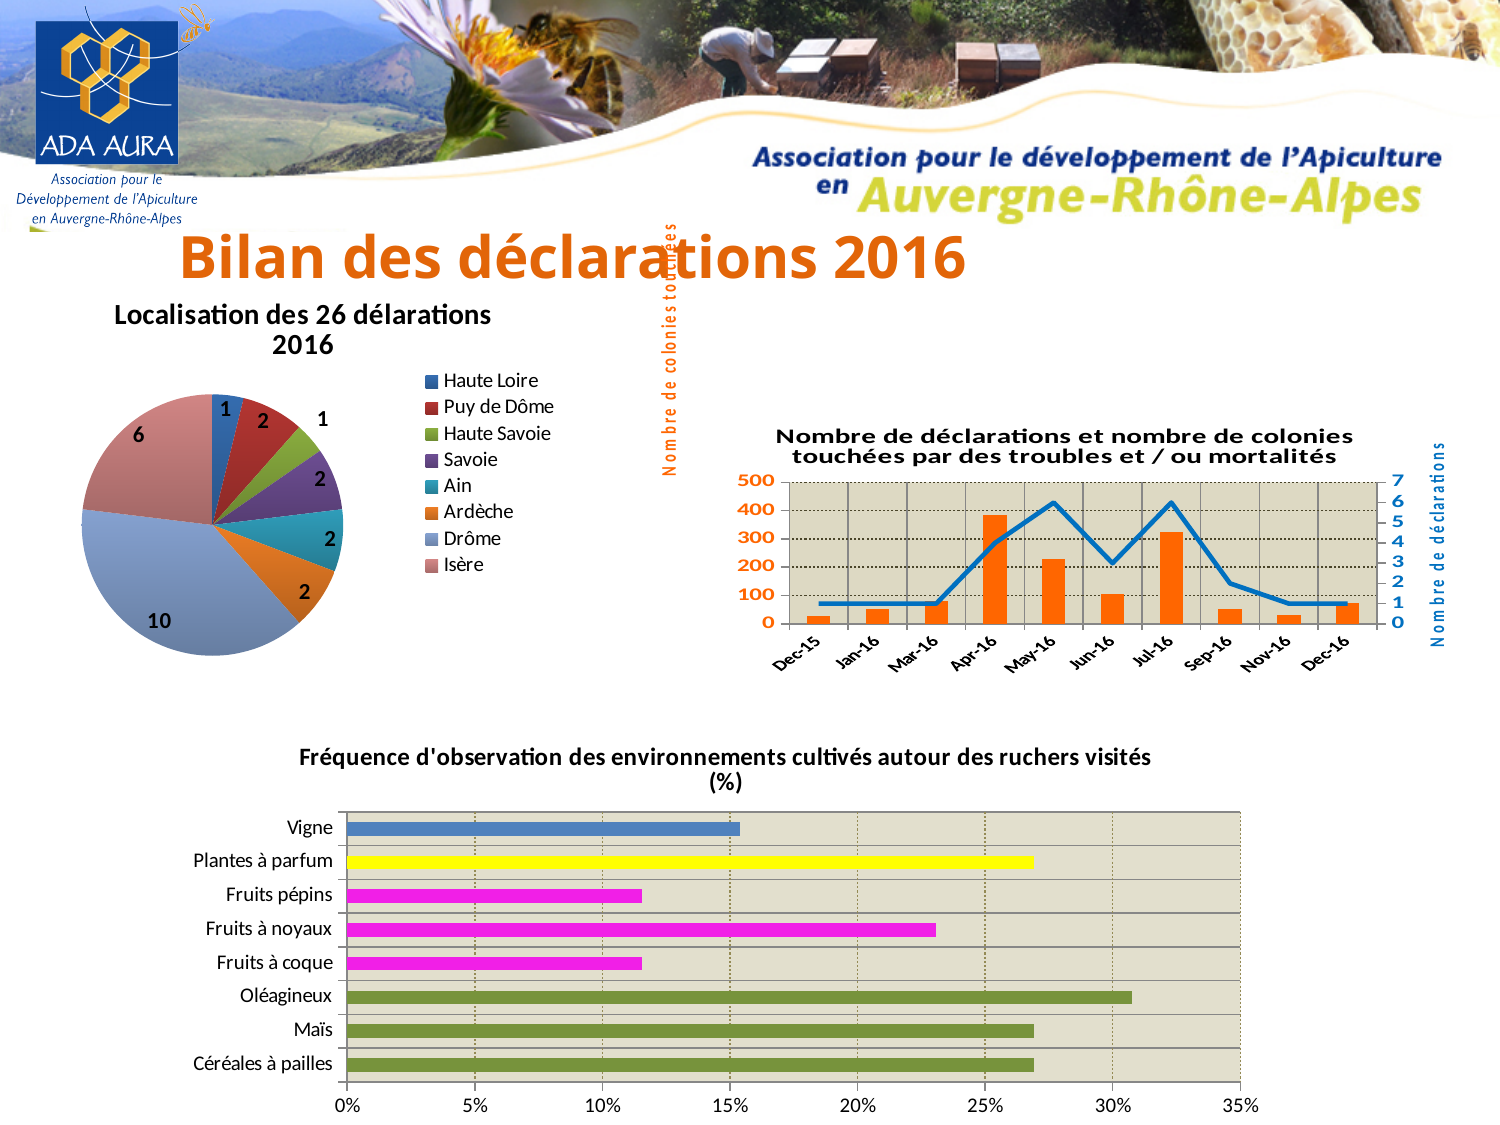

# Bilan des déclarations 2016
### Chart: Localisation des 26 délarations 2016
| Category | |
|---|---|
| Haute Loire | 1.0 |
| Puy de Dôme | 2.0 |
| Haute Savoie | 1.0 |
| Savoie | 2.0 |
| Ain | 2.0 |
| Ardèche | 2.0 |
| Drôme | 10.0 |
| Isère | 6.0 |
### Chart: Nombre de déclarations et nombre de colonies touchées par des troubles et / ou mortalités
| Category | | |
|---|---|---|
| Dec-15 | 28.0 | 1.0 |
| Jan-16 | 52.0 | 1.0 |
| Mar-16 | 80.0 | 1.0 |
| Apr-16 | 385.0 | 4.0 |
| May-16 | 228.0 | 6.0 |
| Jun-16 | 105.0 | 3.0 |
| Jul-16 | 323.0 | 6.0 |
| Sep-16 | 52.0 | 2.0 |
| Nov-16 | 30.0 | 1.0 |
| Dec-16 | 74.0 | 1.0 |
### Chart: Fréquence d'observation des environnements cultivés autour des ruchers visités (%)
| Category | |
|---|---|
| Céréales à pailles | 0.269230769230769 |
| Maïs | 0.269230769230769 |
| Oléagineux | 0.307692307692308 |
| Fruits à coque | 0.115384615384615 |
| Fruits à noyaux | 0.230769230769231 |
| Fruits pépins | 0.115384615384615 |
| Plantes à parfum | 0.269230769230769 |
| Vigne | 0.153846153846154 |